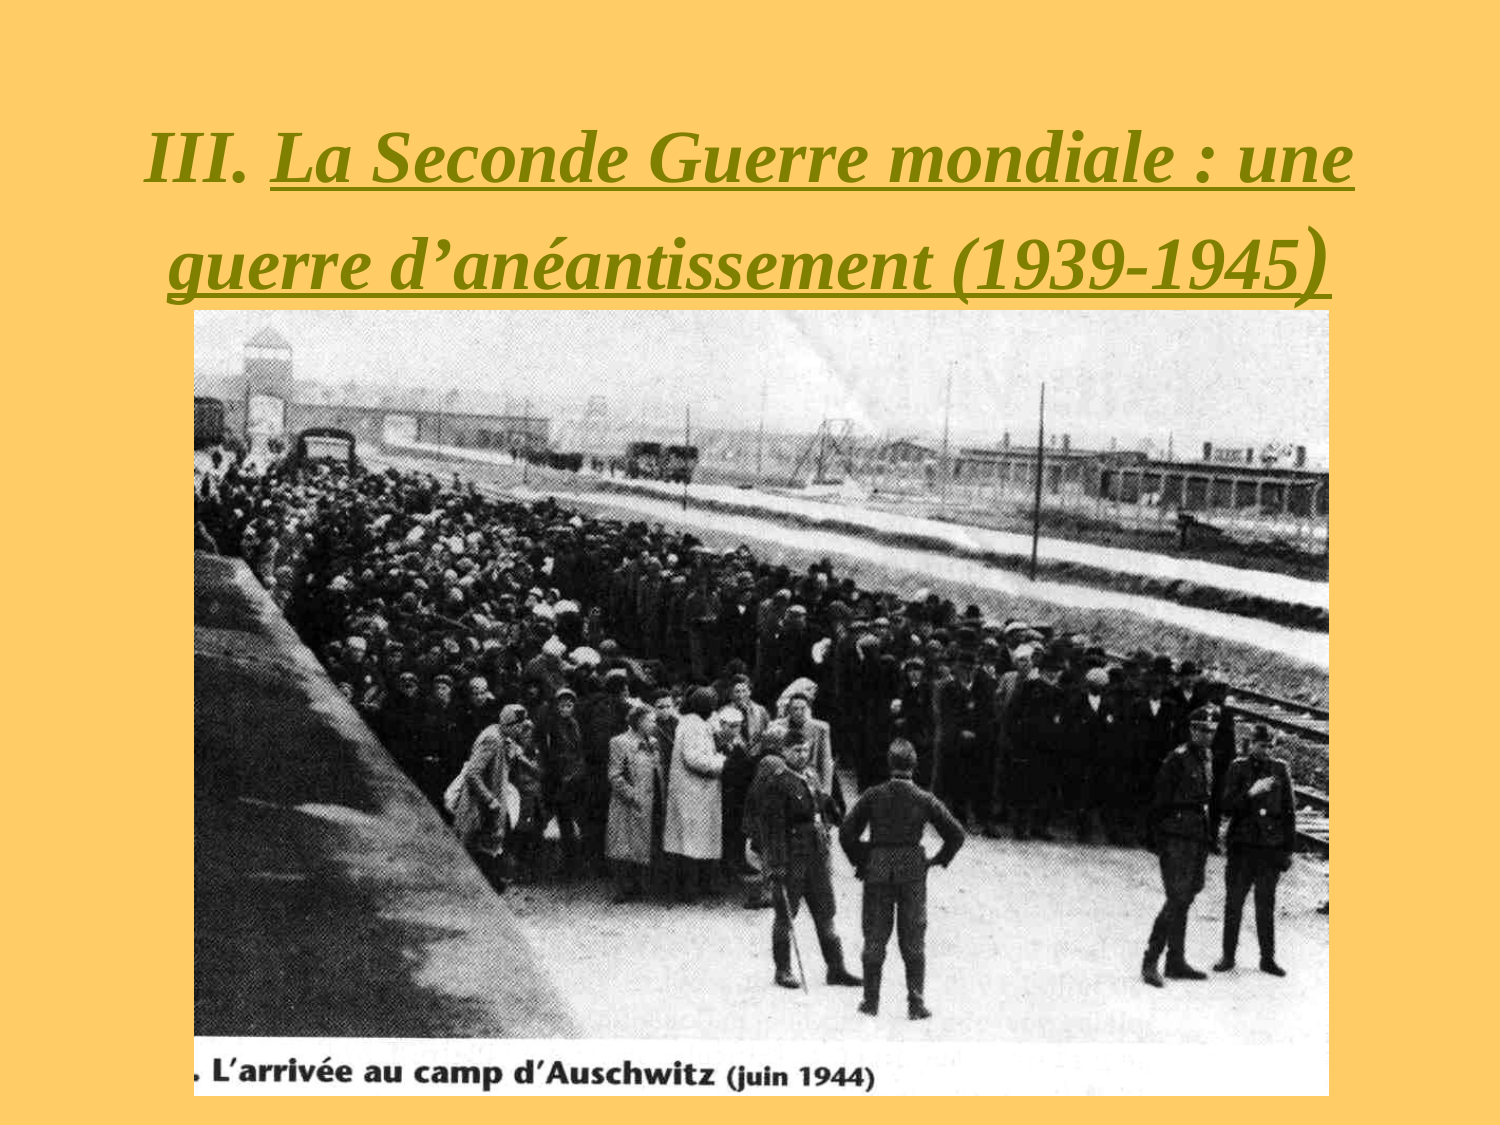

# III. La Seconde Guerre mondiale : une guerre d’anéantissement (1939-1945)